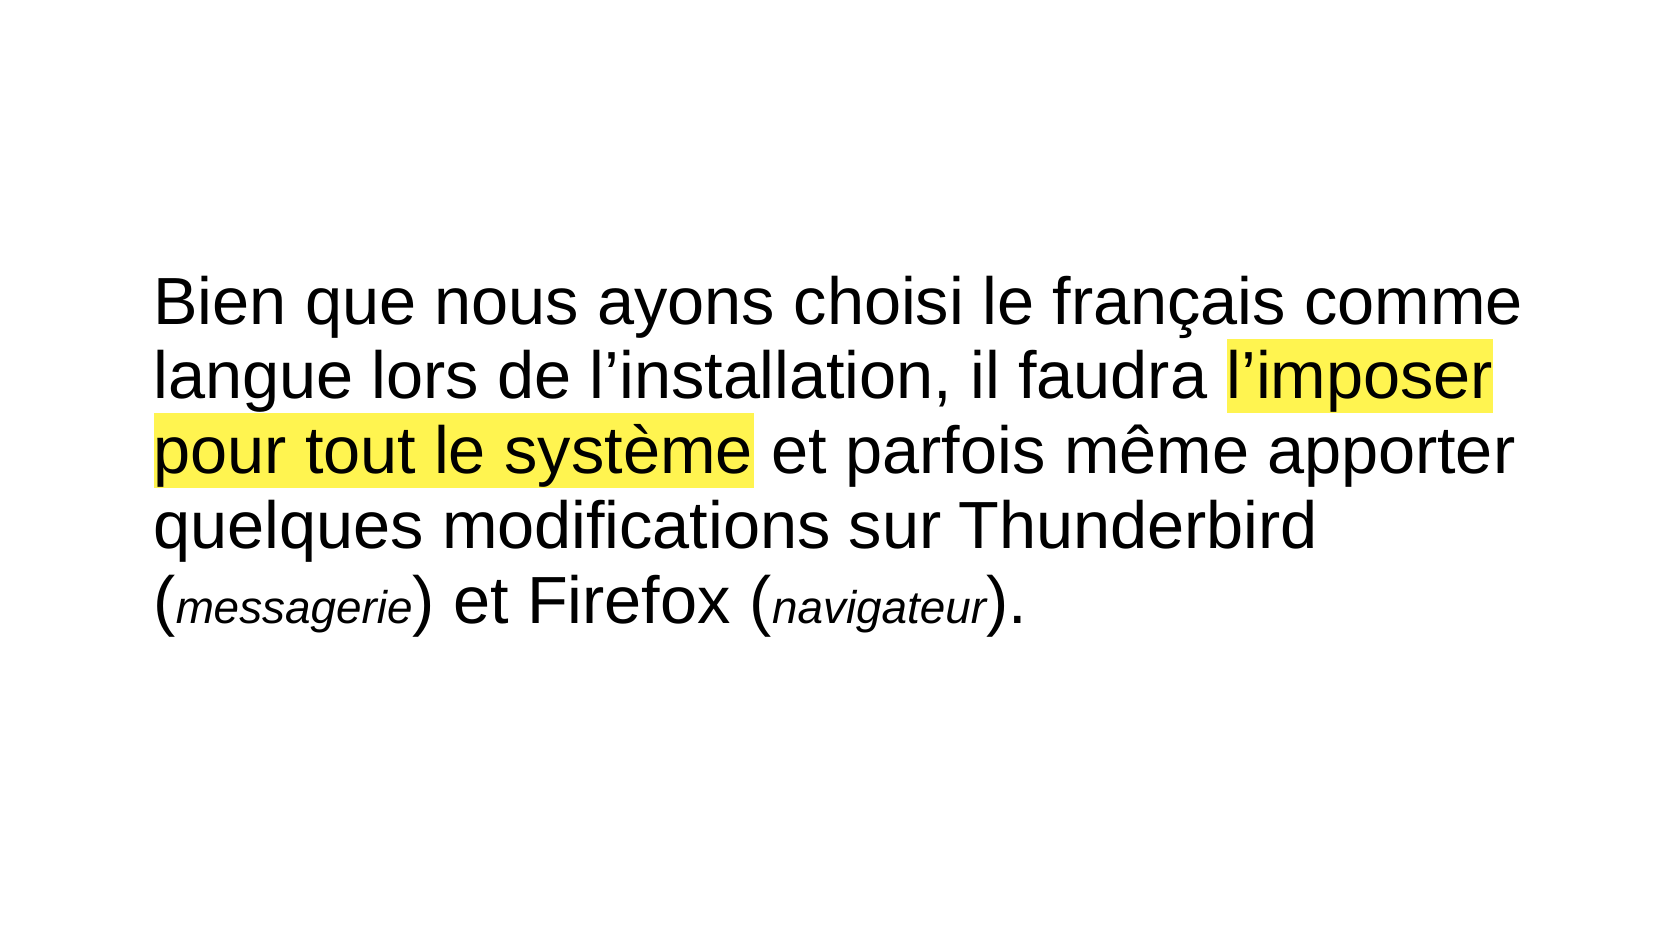

# Bien que nous ayons choisi le français comme langue lors de l’installation, il faudra l’imposer pour tout le système et parfois même apporter quelques modifications sur Thunderbird (messagerie) et Firefox (navigateur).